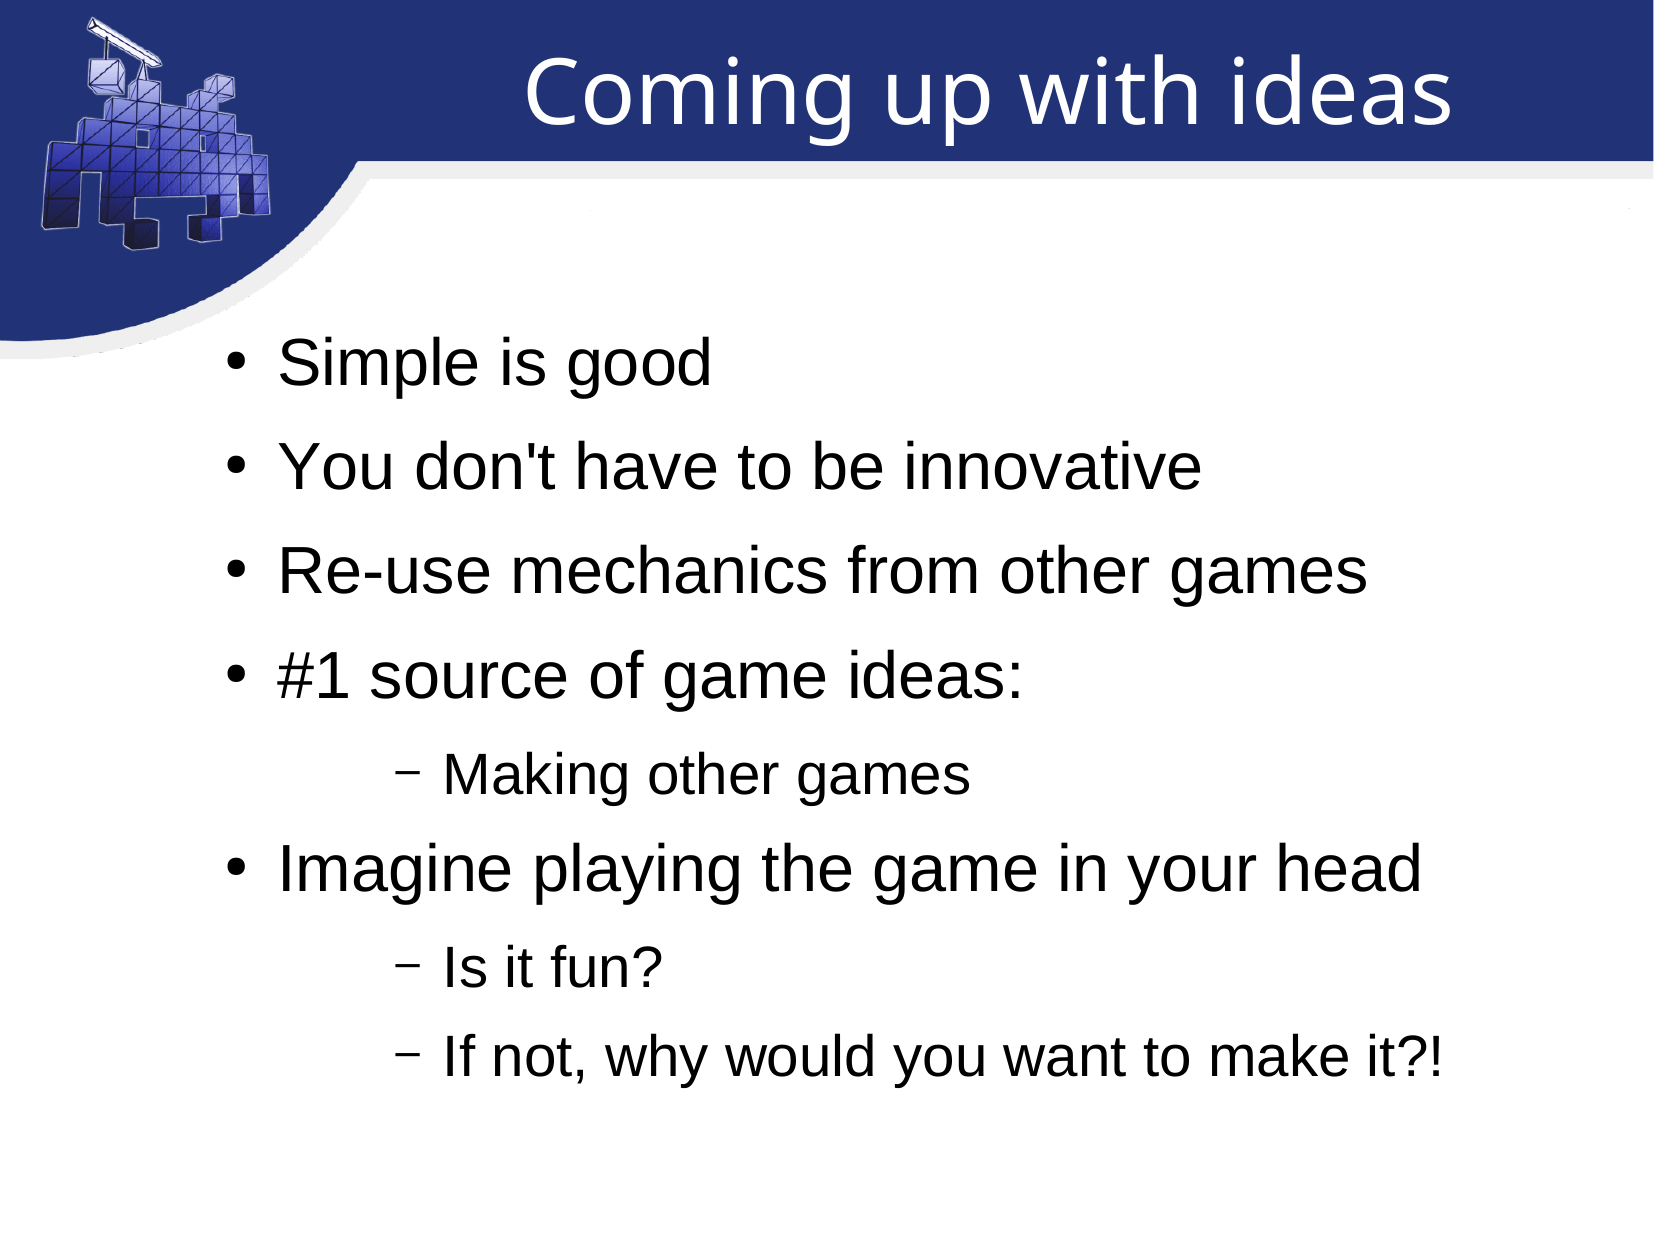

# Coming up with ideas
Simple is good
You don't have to be innovative
Re-use mechanics from other games
#1 source of game ideas:
Making other games
Imagine playing the game in your head
Is it fun?
If not, why would you want to make it?!